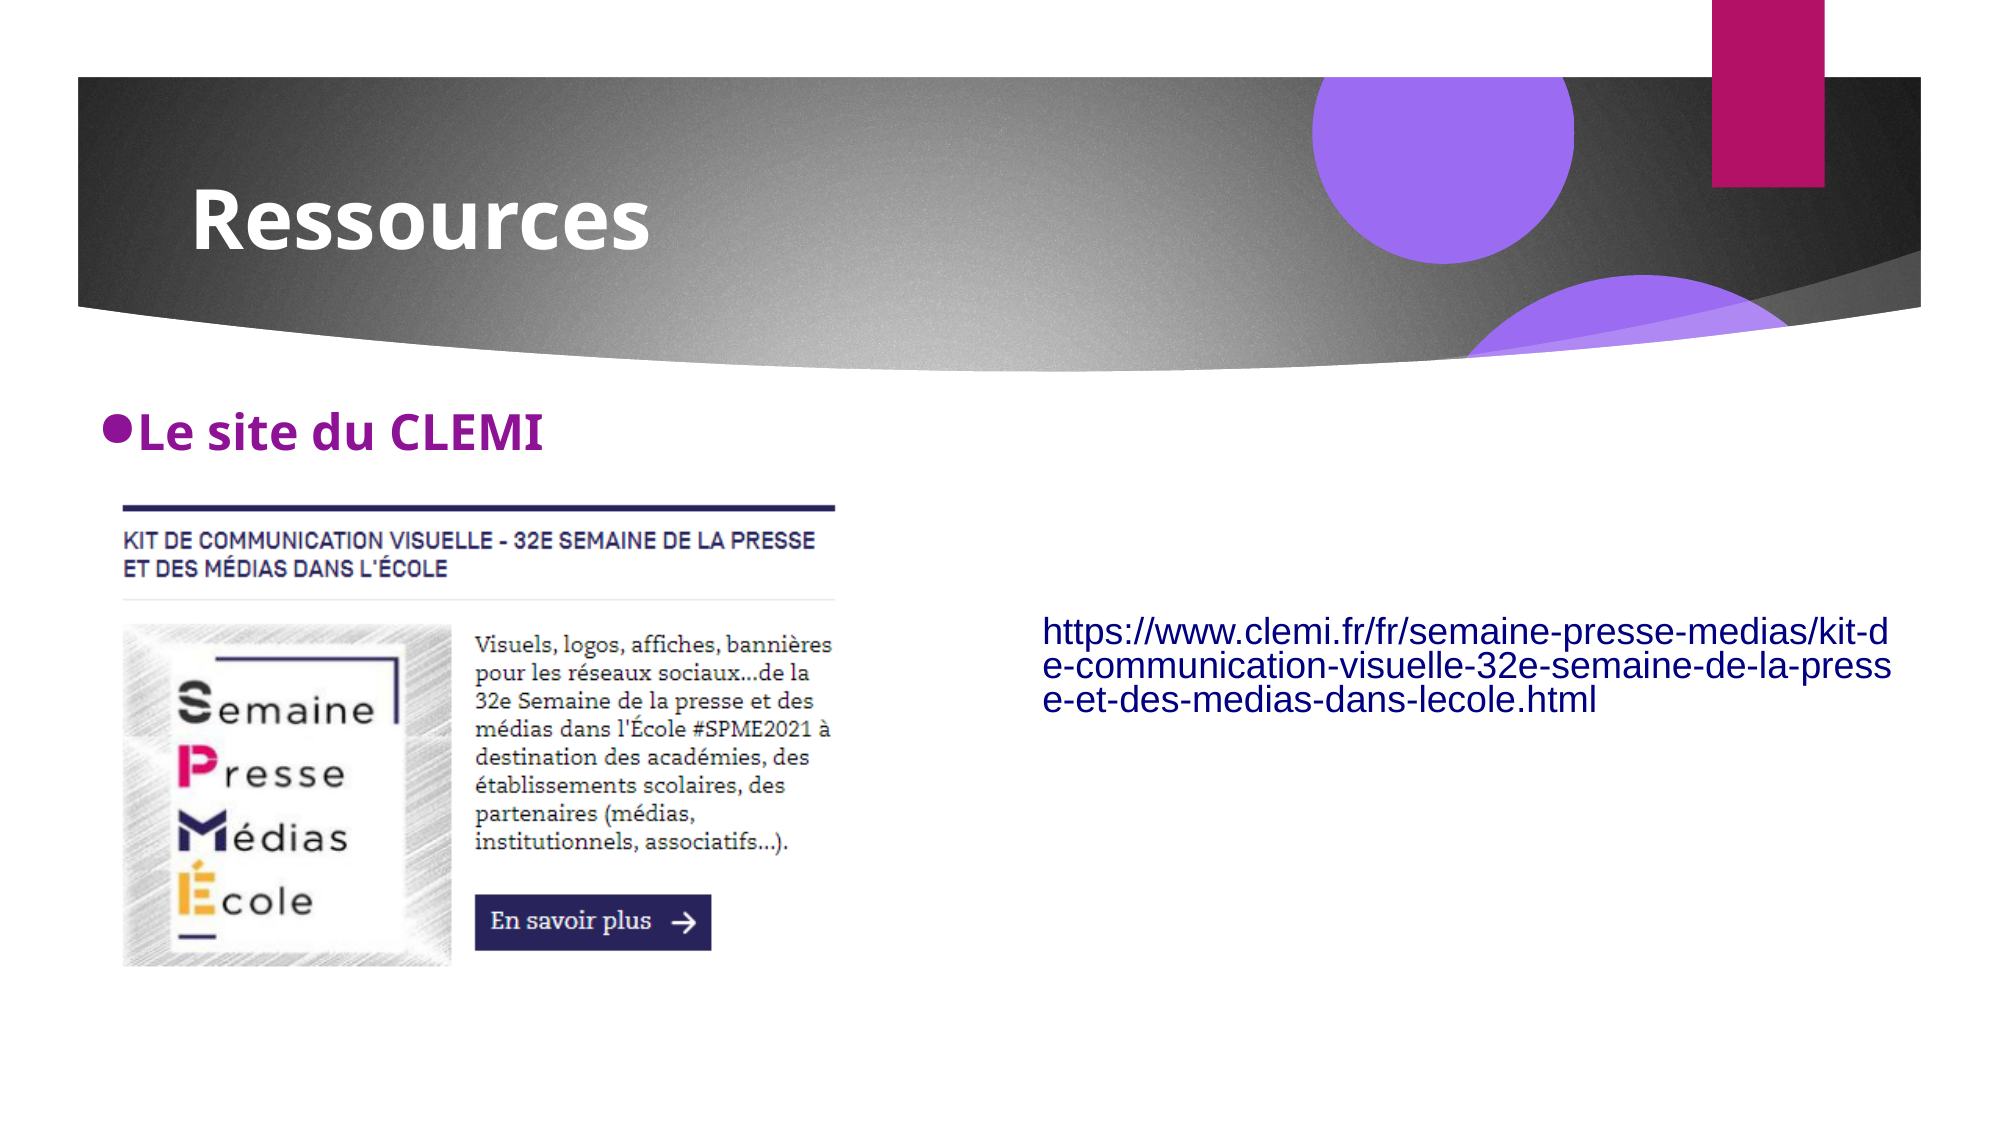

# Ressources
Le site du CLEMI
https://www.clemi.fr/fr/semaine-presse-medias/kit-de-communication-visuelle-32e-semaine-de-la-presse-et-des-medias-dans-lecole.html